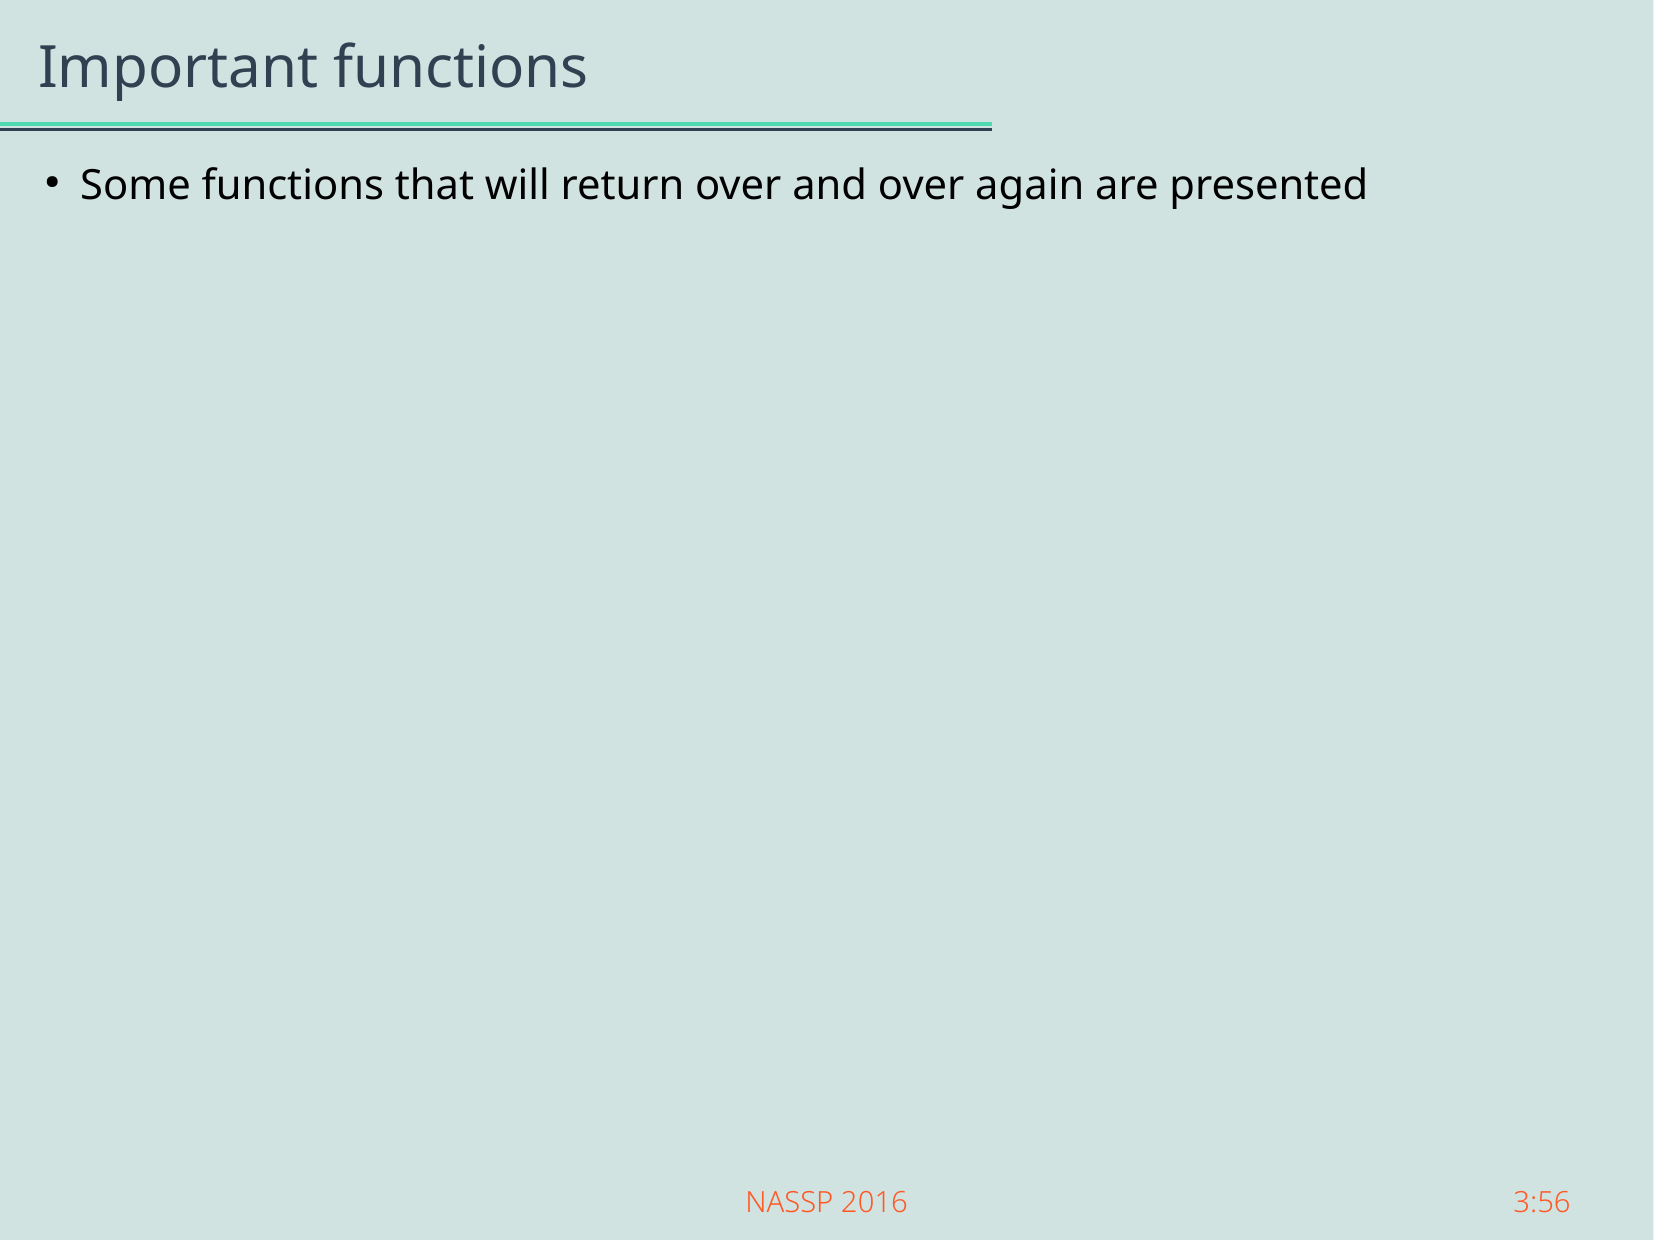

Important functions
Some functions that will return over and over again are presented
NASSP 2016
3